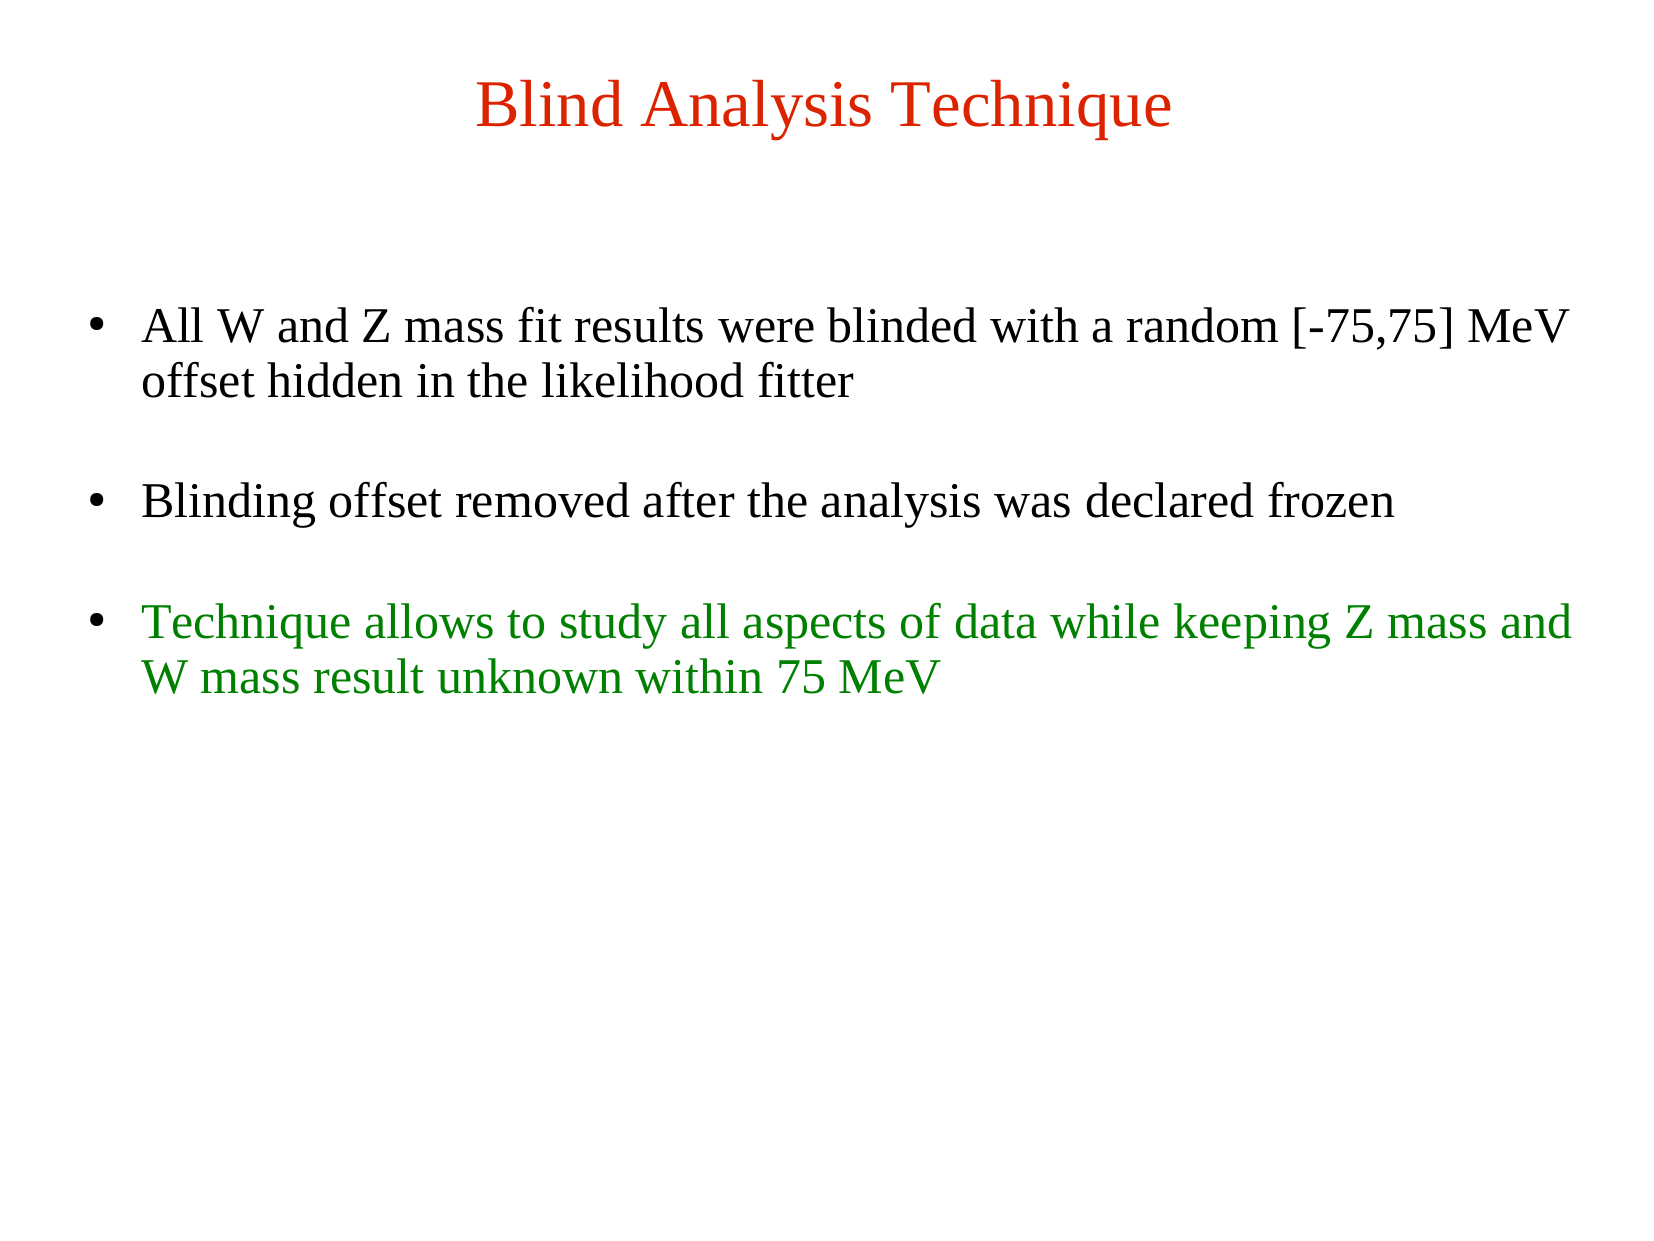

# Blind Analysis Technique
All W and Z mass fit results were blinded with a random [-75,75] MeV offset hidden in the likelihood fitter
Blinding offset removed after the analysis was declared frozen
Technique allows to study all aspects of data while keeping Z mass and W mass result unknown within 75 MeV